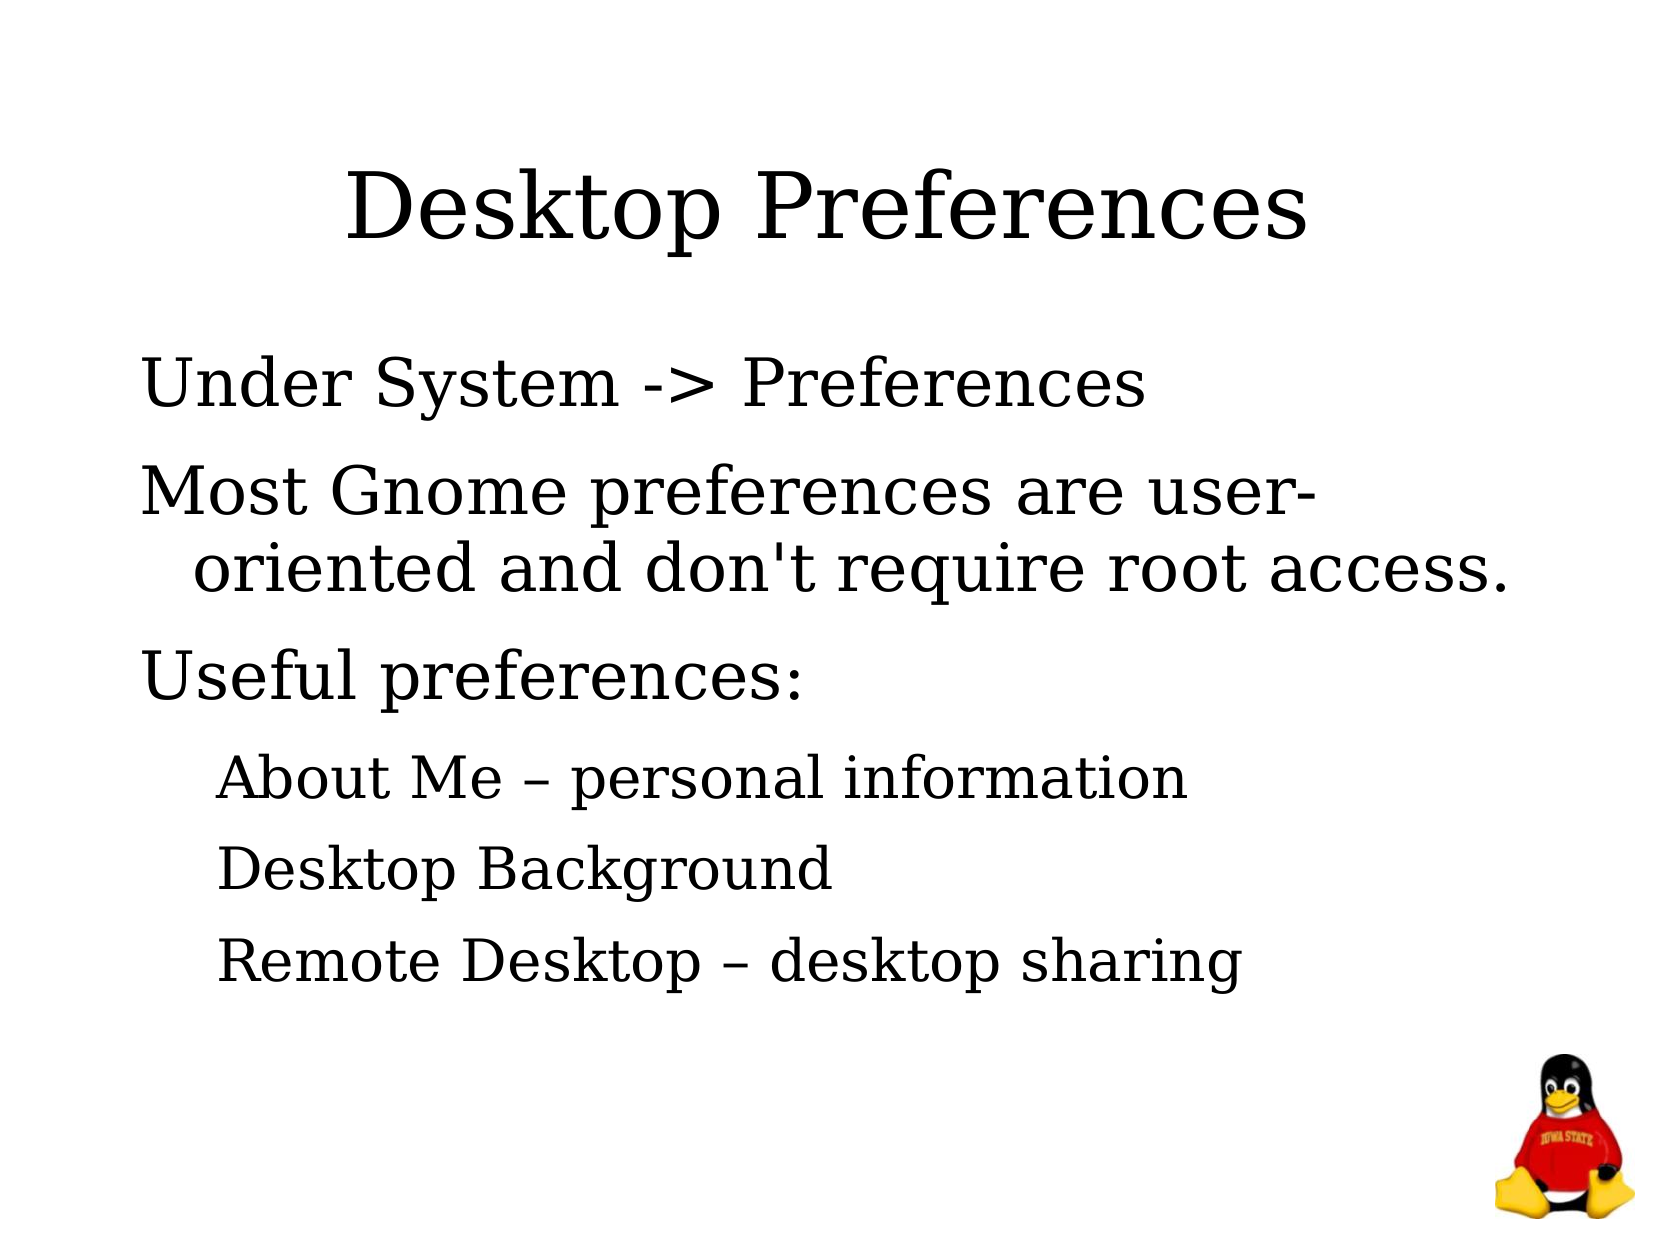

# Desktop Preferences
Under System -> Preferences
Most Gnome preferences are user-oriented and don't require root access.
Useful preferences:
About Me – personal information
Desktop Background
Remote Desktop – desktop sharing